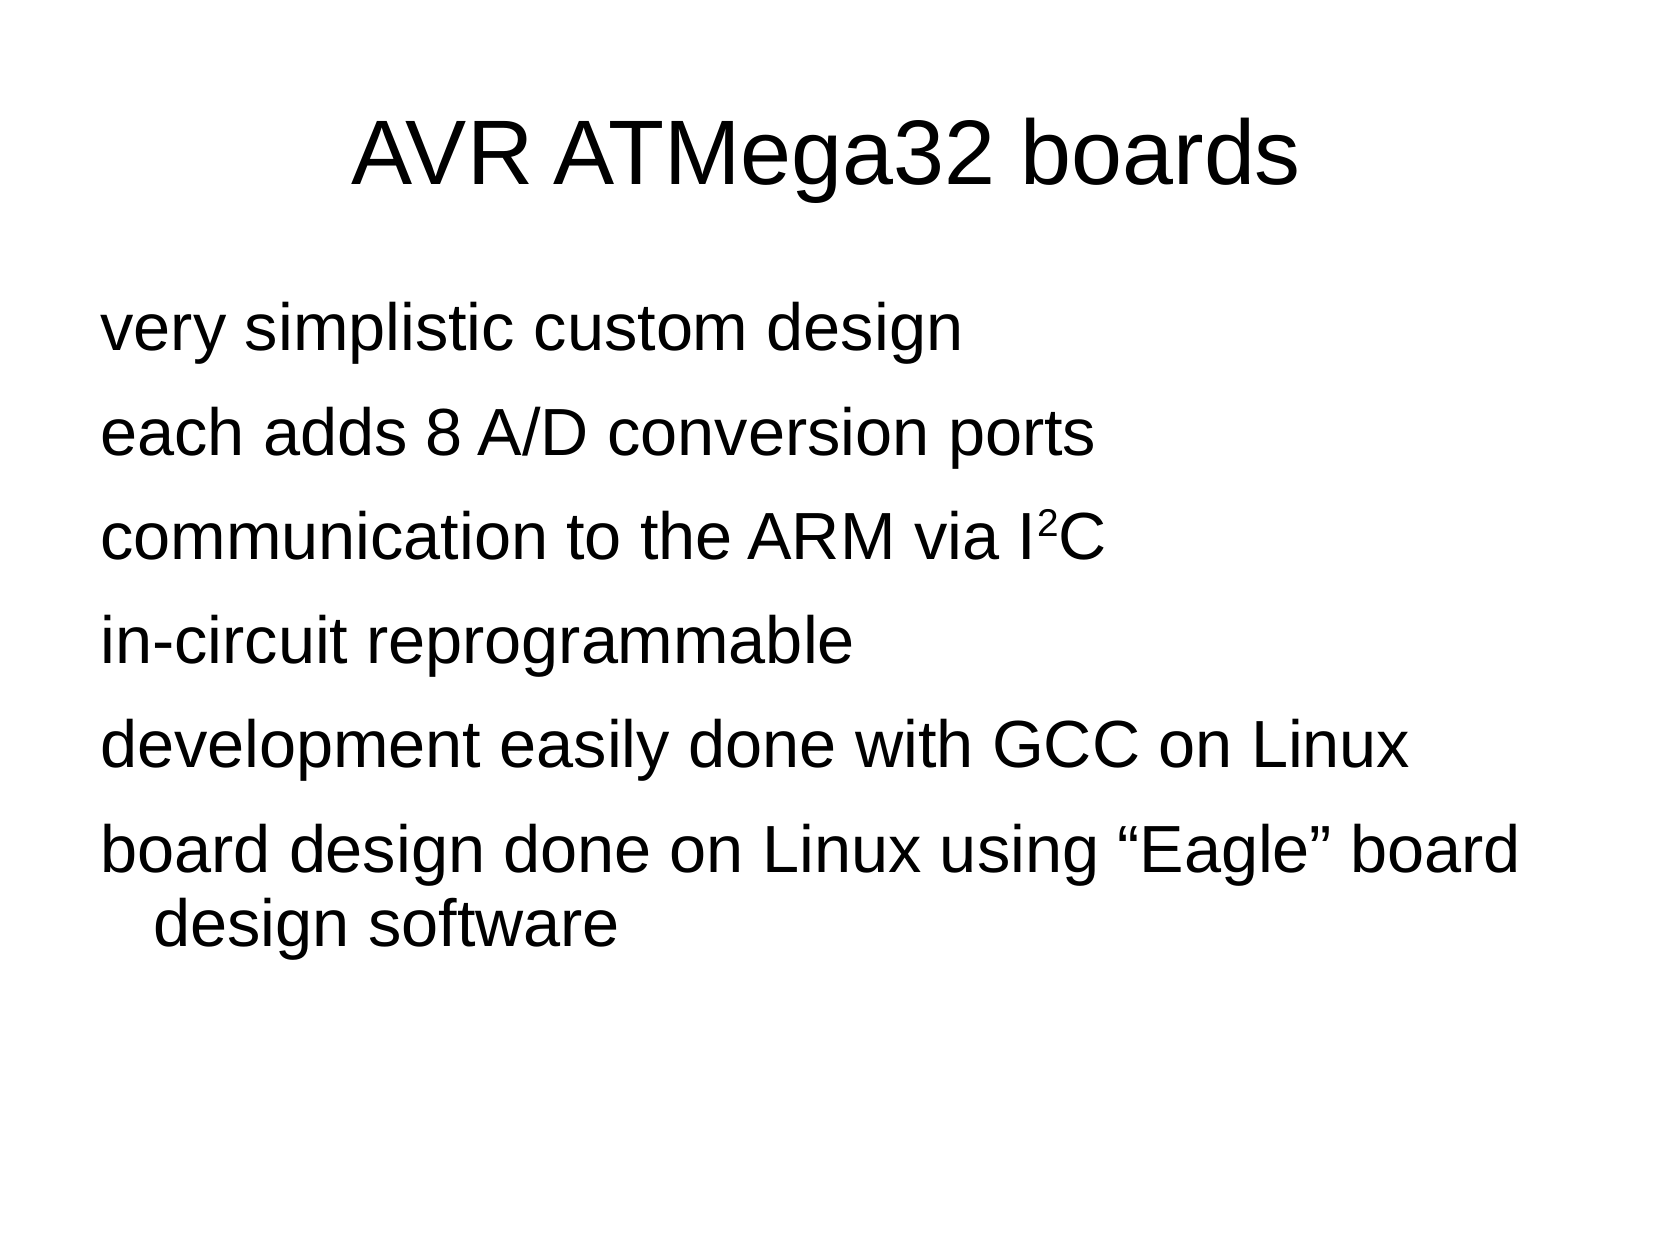

# AVR ATMega32 boards
very simplistic custom design
each adds 8 A/D conversion ports
communication to the ARM via I2C
in-circuit reprogrammable
development easily done with GCC on Linux
board design done on Linux using “Eagle” board design software